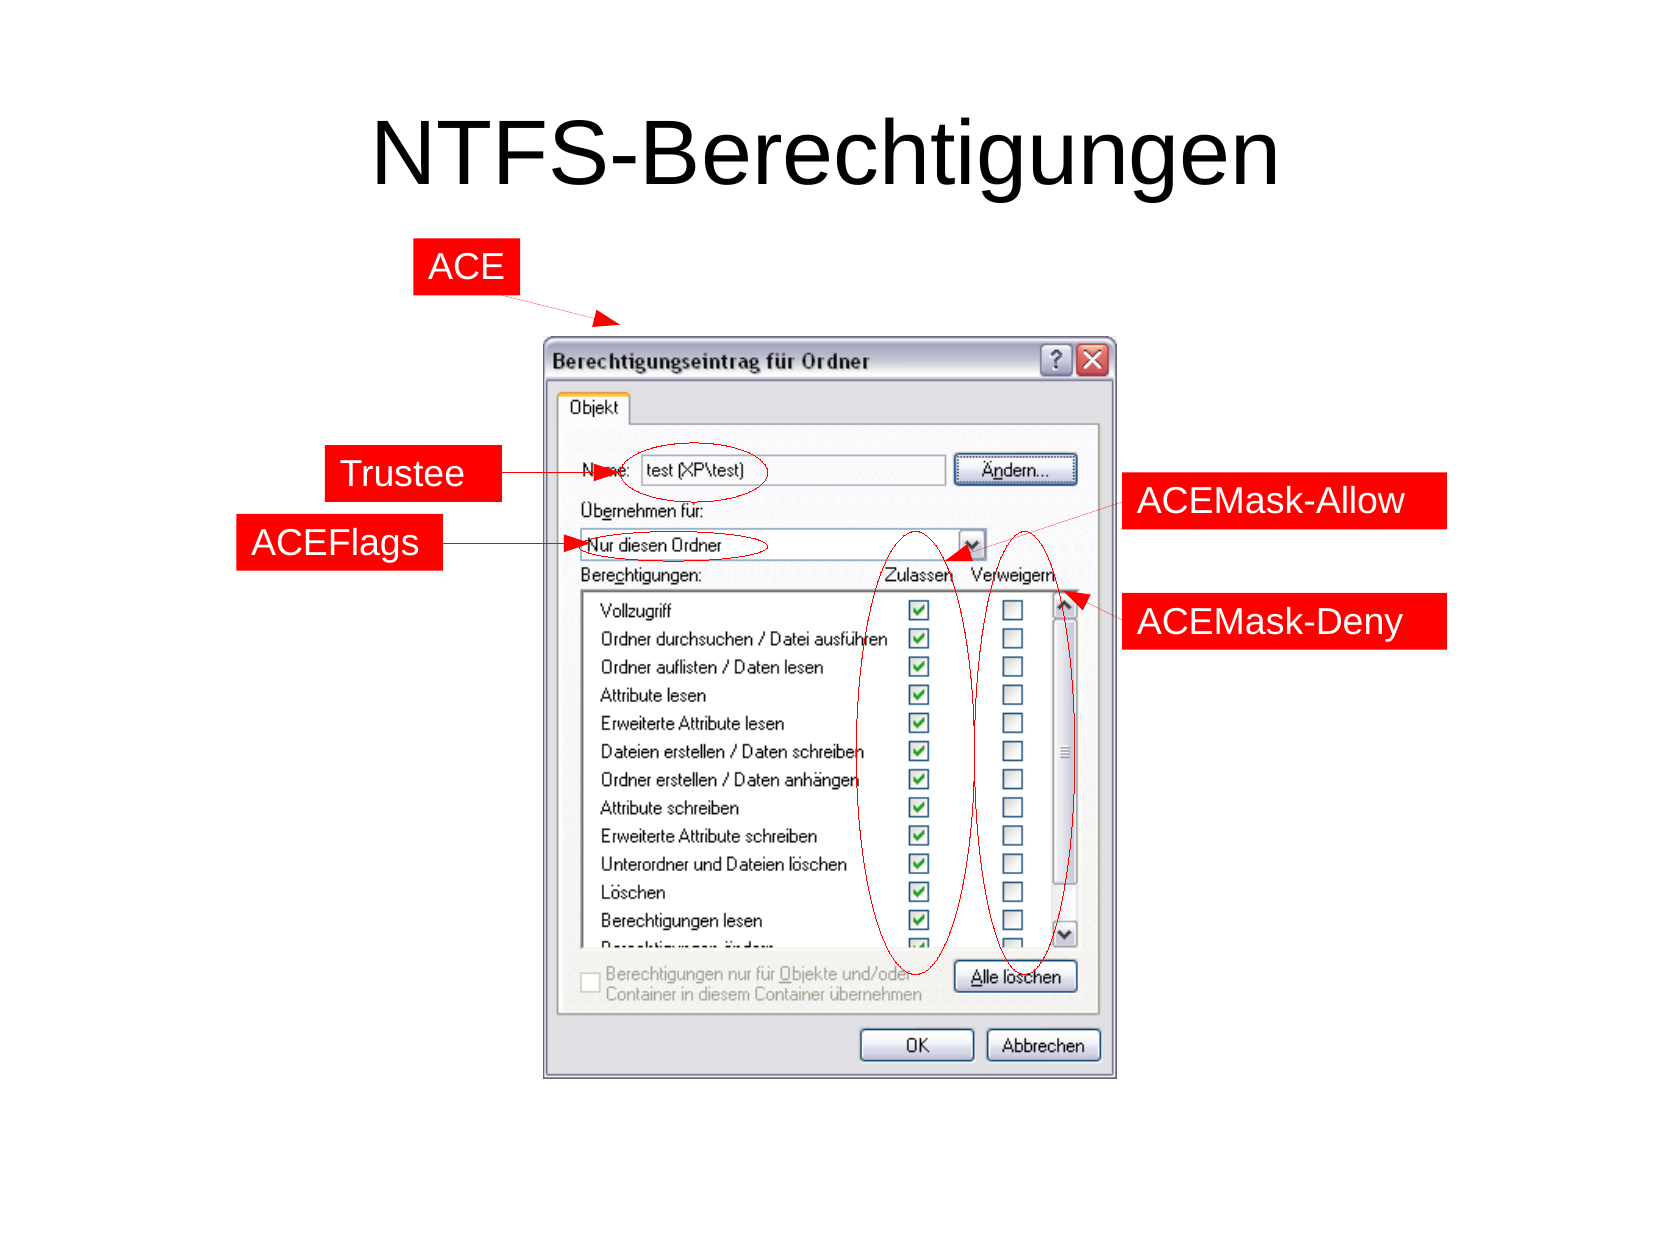

# NTFS-Berechtigungen
ACE
Trustee
ACEMask-Allow
ACEFlags
ACEMask-Deny